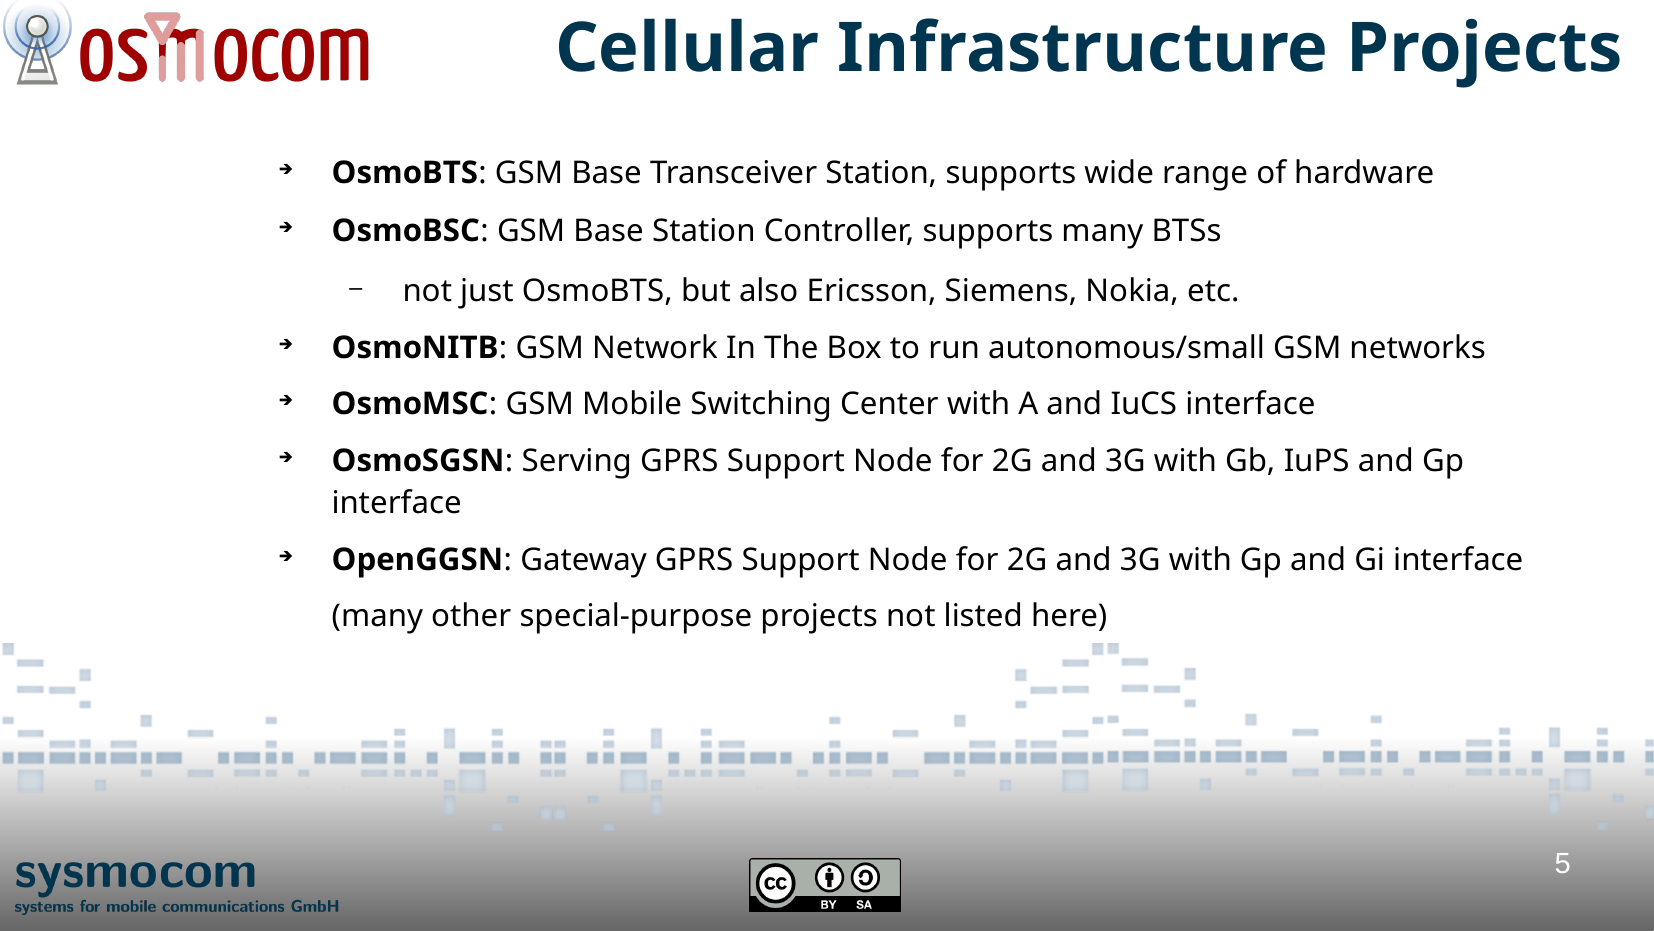

# Cellular Infrastructure Projects
OsmoBTS: GSM Base Transceiver Station, supports wide range of hardware
OsmoBSC: GSM Base Station Controller, supports many BTSs
not just OsmoBTS, but also Ericsson, Siemens, Nokia, etc.
OsmoNITB: GSM Network In The Box to run autonomous/small GSM networks
OsmoMSC: GSM Mobile Switching Center with A and IuCS interface
OsmoSGSN: Serving GPRS Support Node for 2G and 3G with Gb, IuPS and Gp interface
OpenGGSN: Gateway GPRS Support Node for 2G and 3G with Gp and Gi interface
(many other special-purpose projects not listed here)
5